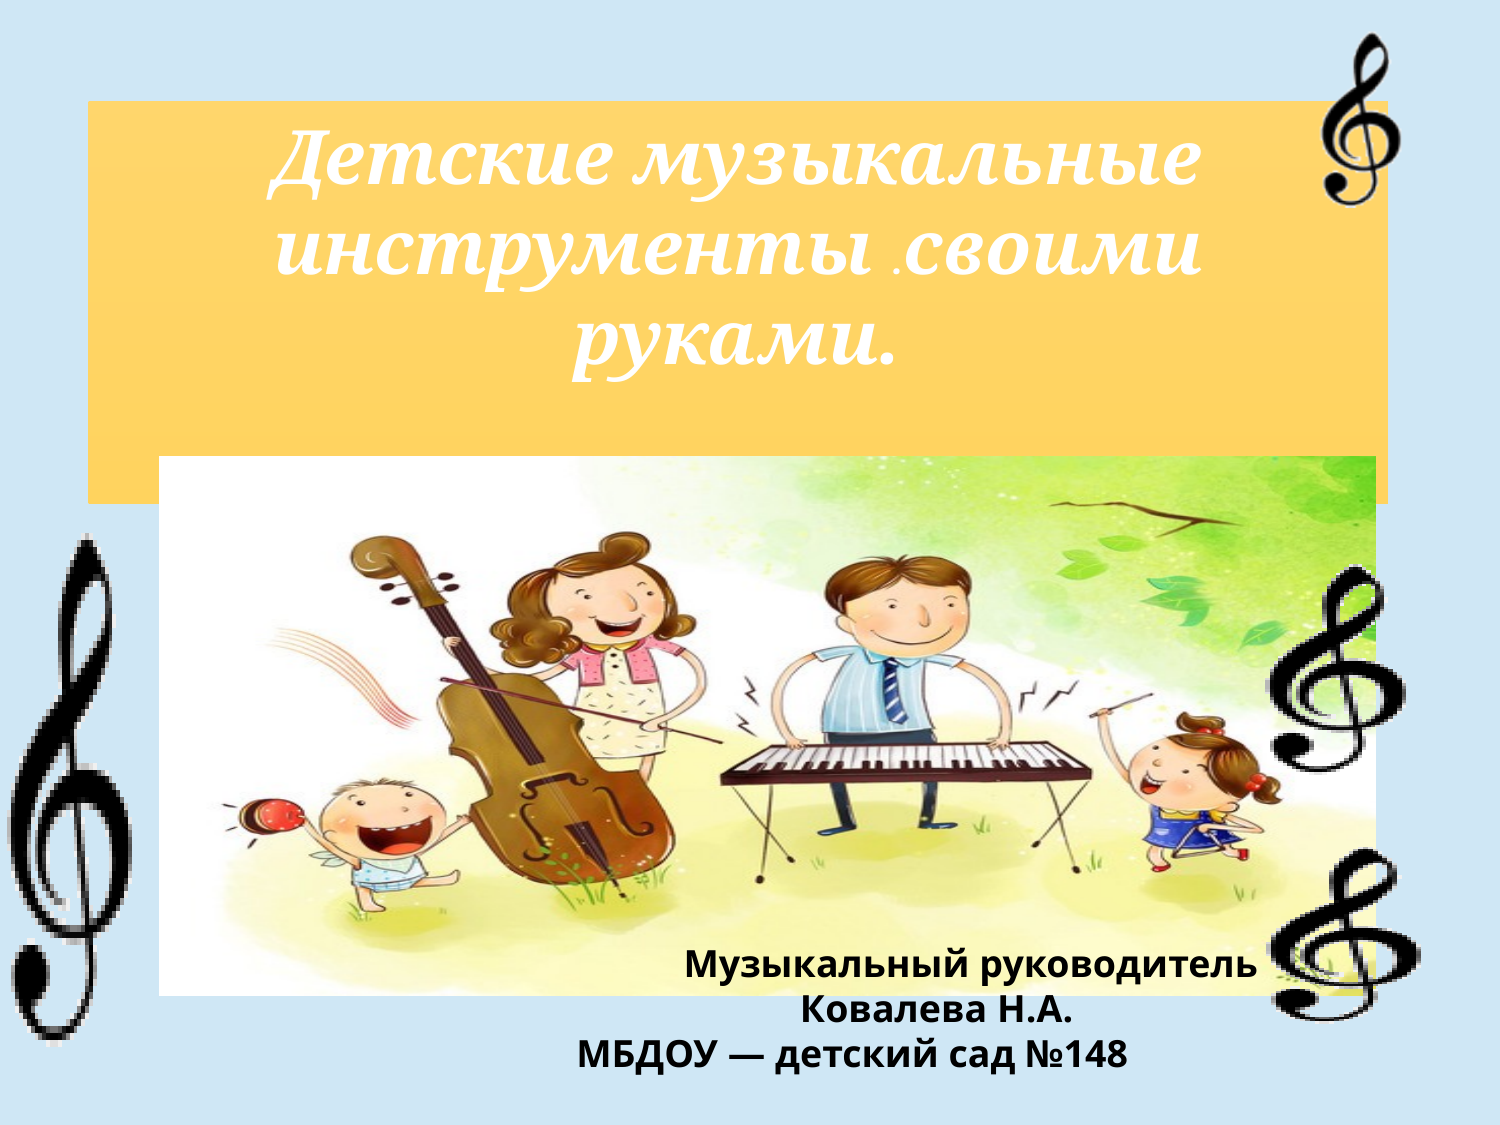

# Детские музыкальные инструменты .своими руками.
 Музыкальный руководитель Ковалева Н.А.
МБДОУ — детский сад №148